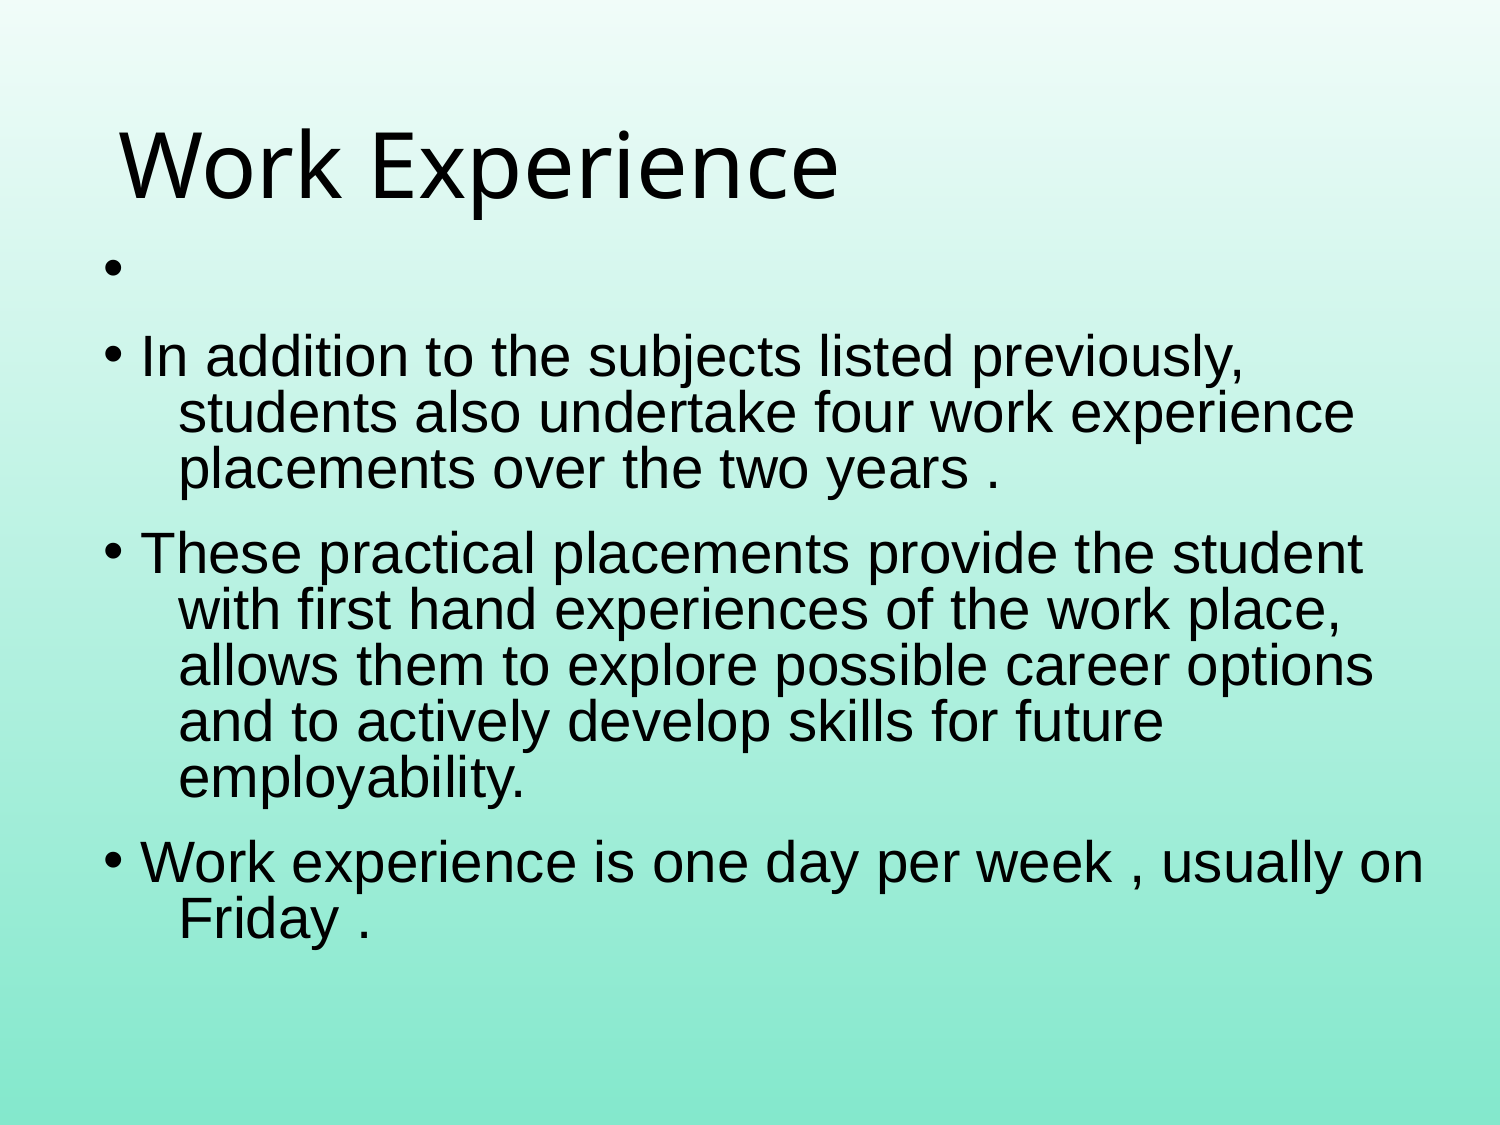

# Work Experience
In addition to the subjects listed previously, students also undertake four work experience placements over the two years .
These practical placements provide the student with first hand experiences of the work place, allows them to explore possible career options and to actively develop skills for future employability.
Work experience is one day per week , usually on Friday .